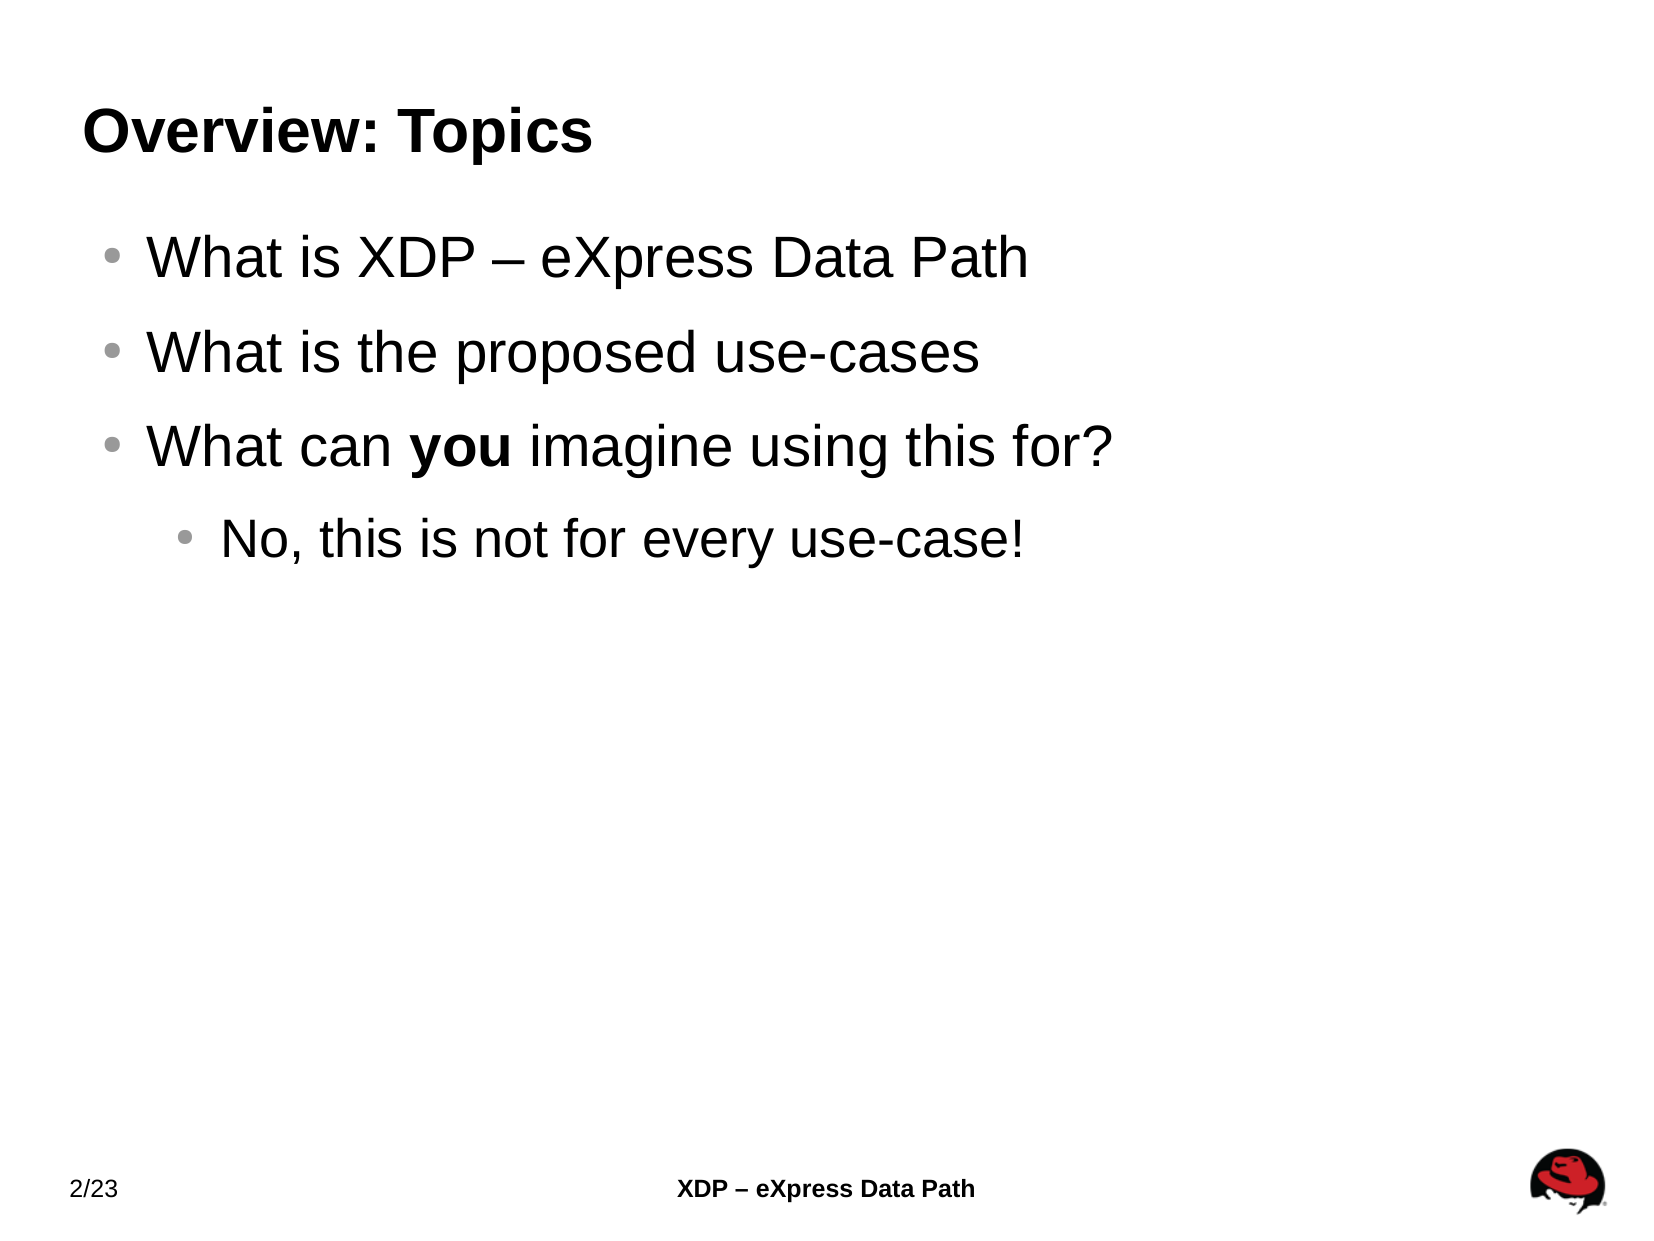

# Overview: Topics
What is XDP – eXpress Data Path
What is the proposed use-cases
What can you imagine using this for?
No, this is not for every use-case!